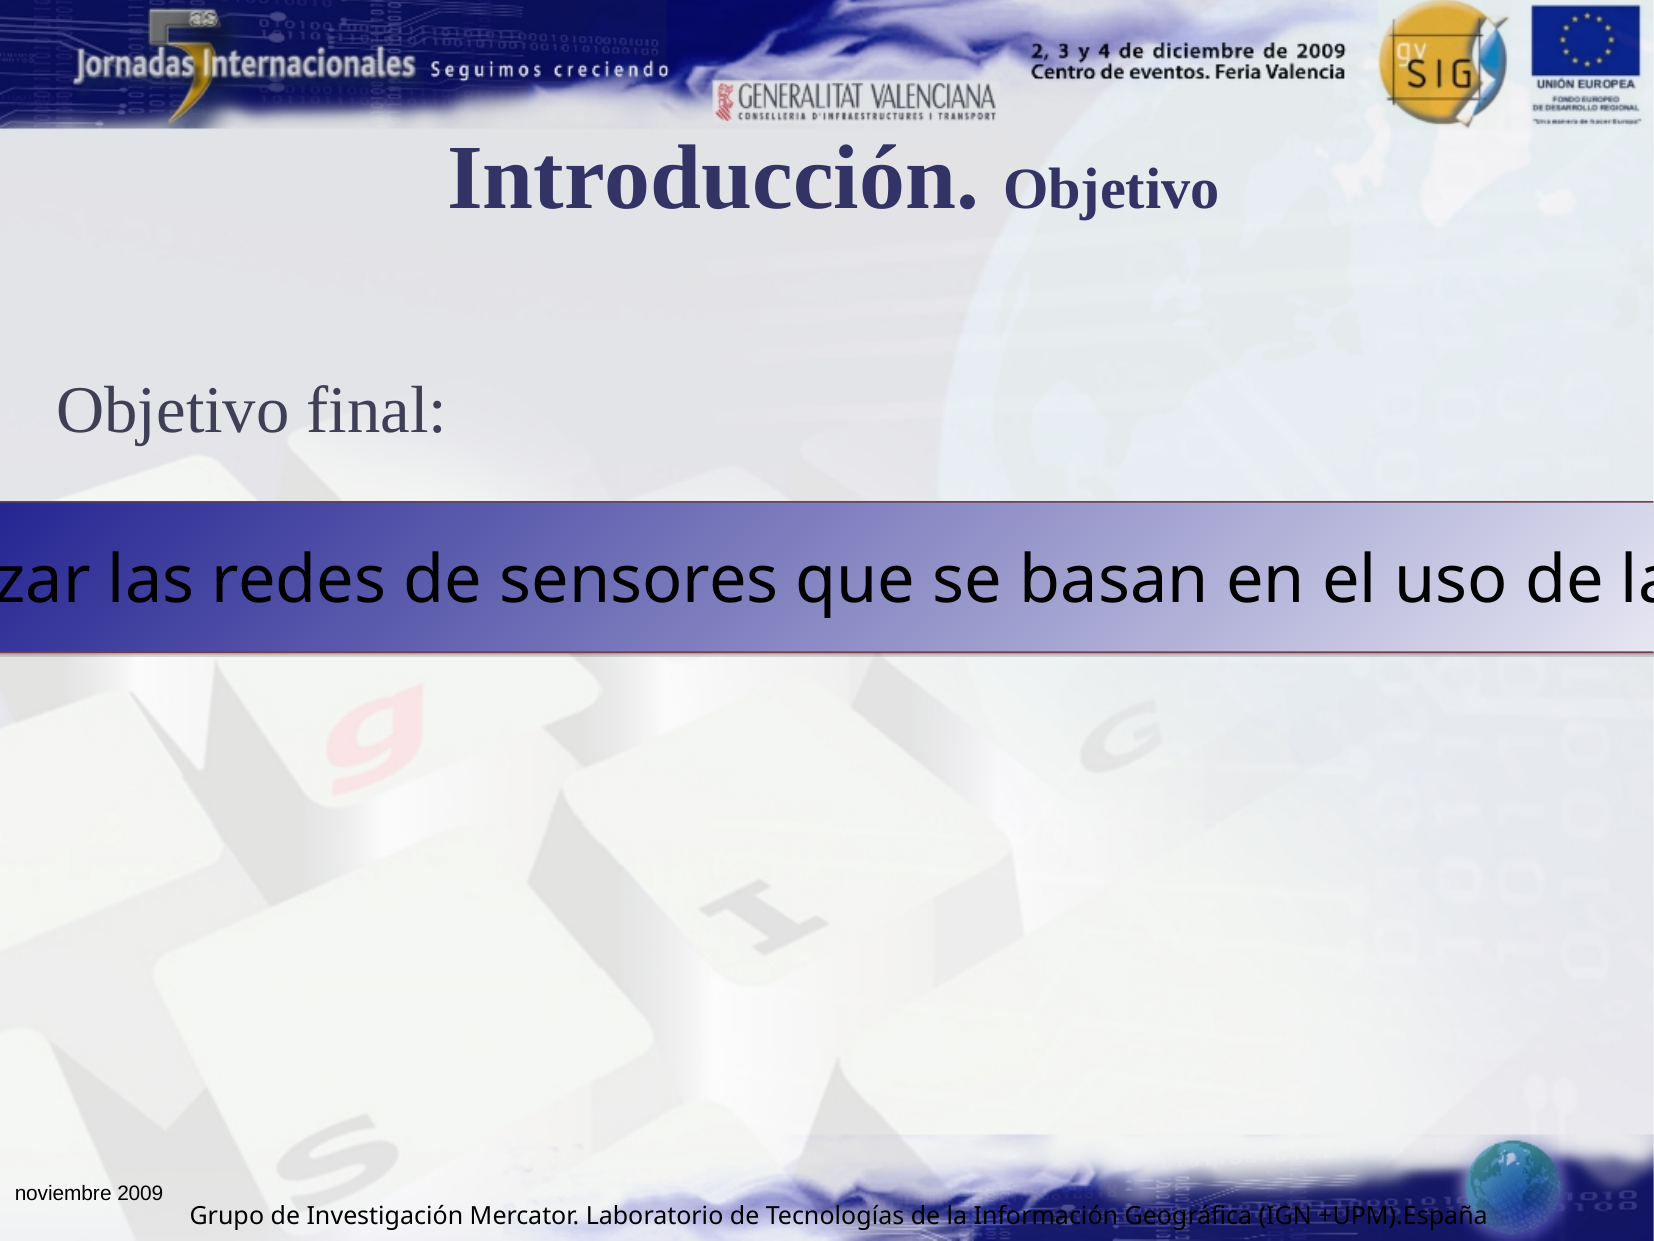

Introducción. Objetivo
# Objetivo final:
Estandarizar las redes de sensores que se basan en el uso de la Web
Grupo de Investigación Mercator. Laboratorio de Tecnologías de la Información Geográfica (IGN +UPM).España
noviembre 2009